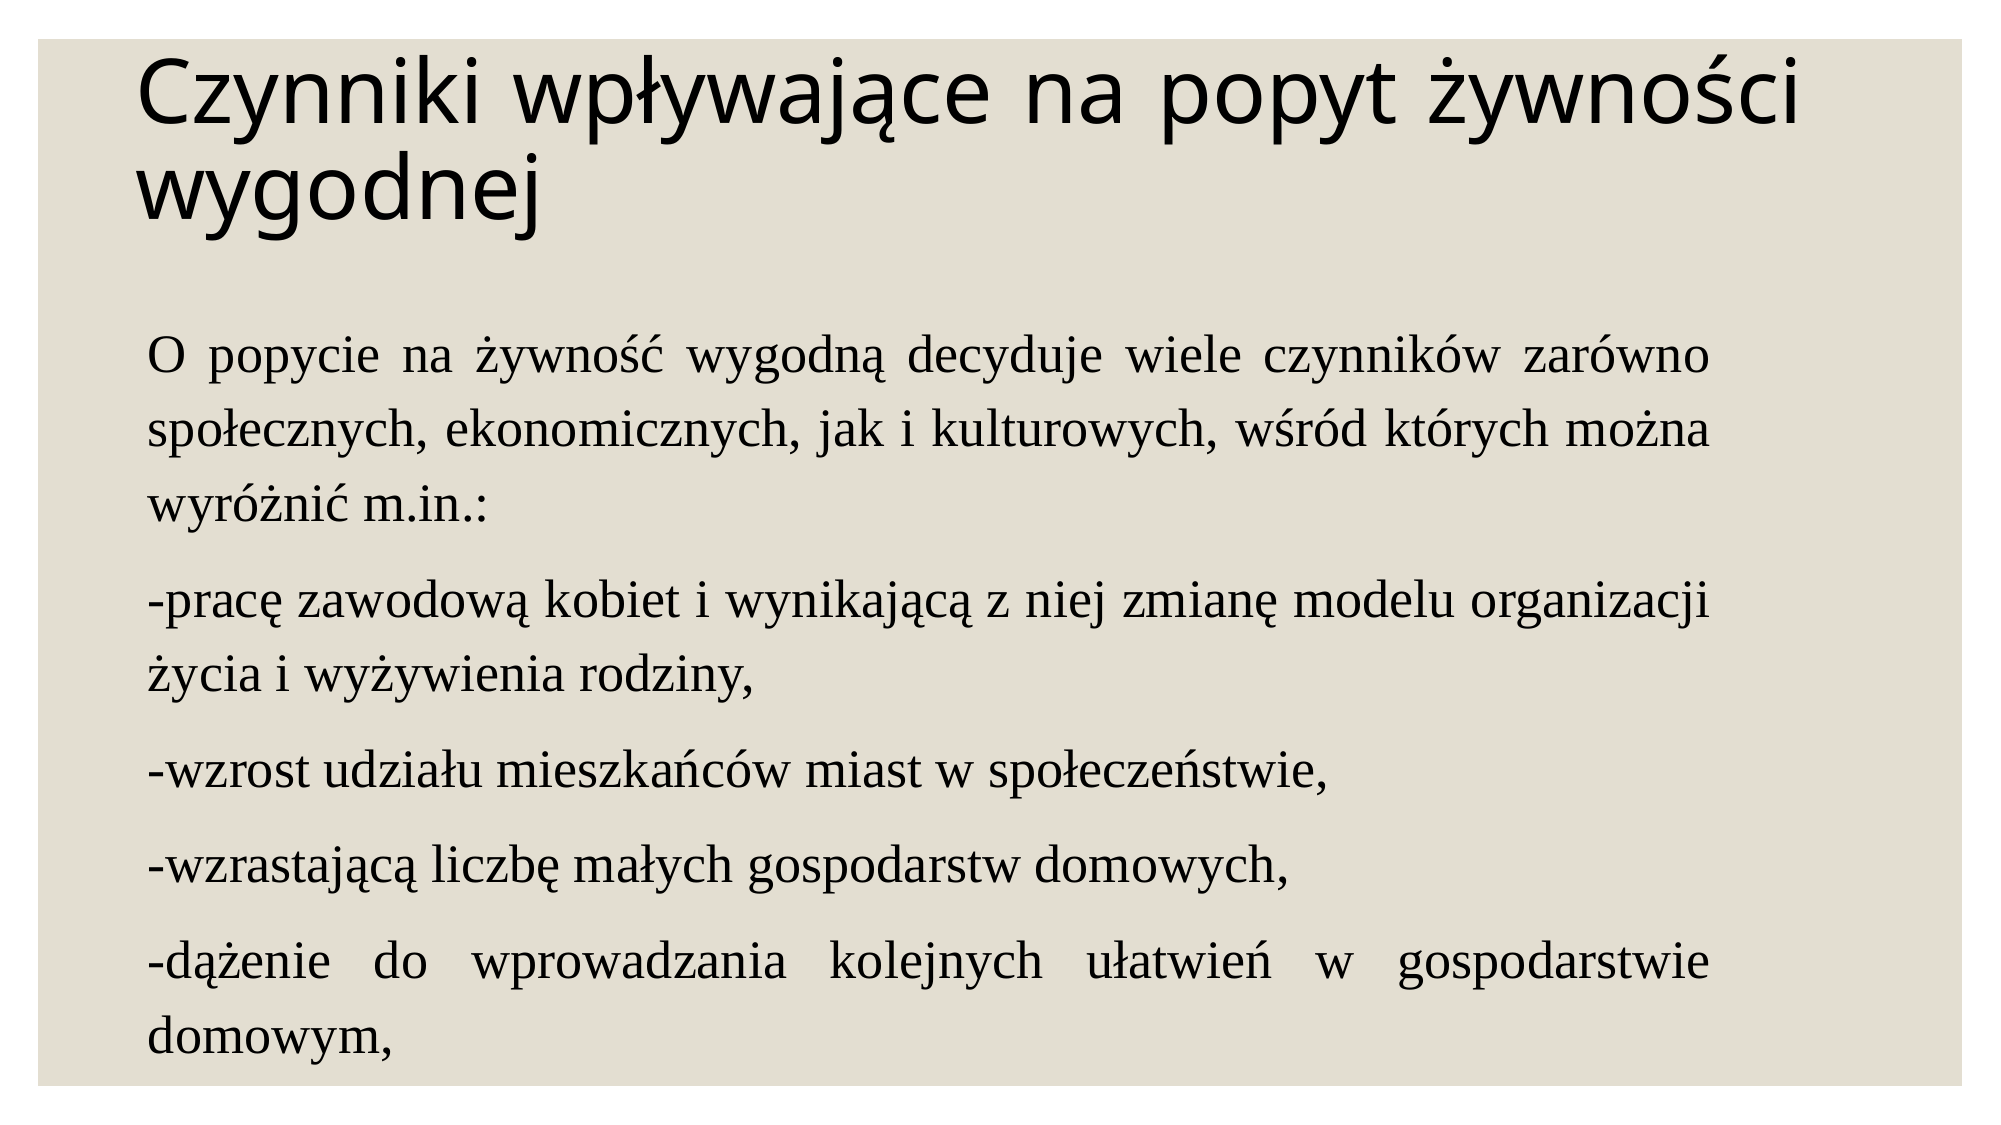

# Czynniki wpływające na popyt żywności wygodnej
O popycie na żywność wygodną decyduje wiele czynników zarówno społecznych, ekonomicznych, jak i kulturowych, wśród których można wyróżnić m.in.:
-pracę zawodową kobiet i wynikającą z niej zmianę modelu organizacji życia i wyżywienia rodziny,
-wzrost udziału mieszkańców miast w społeczeństwie,
-wzrastającą liczbę małych gospodarstw domowych,
-dążenie do wprowadzania kolejnych ułatwień w gospodarstwie domowym,